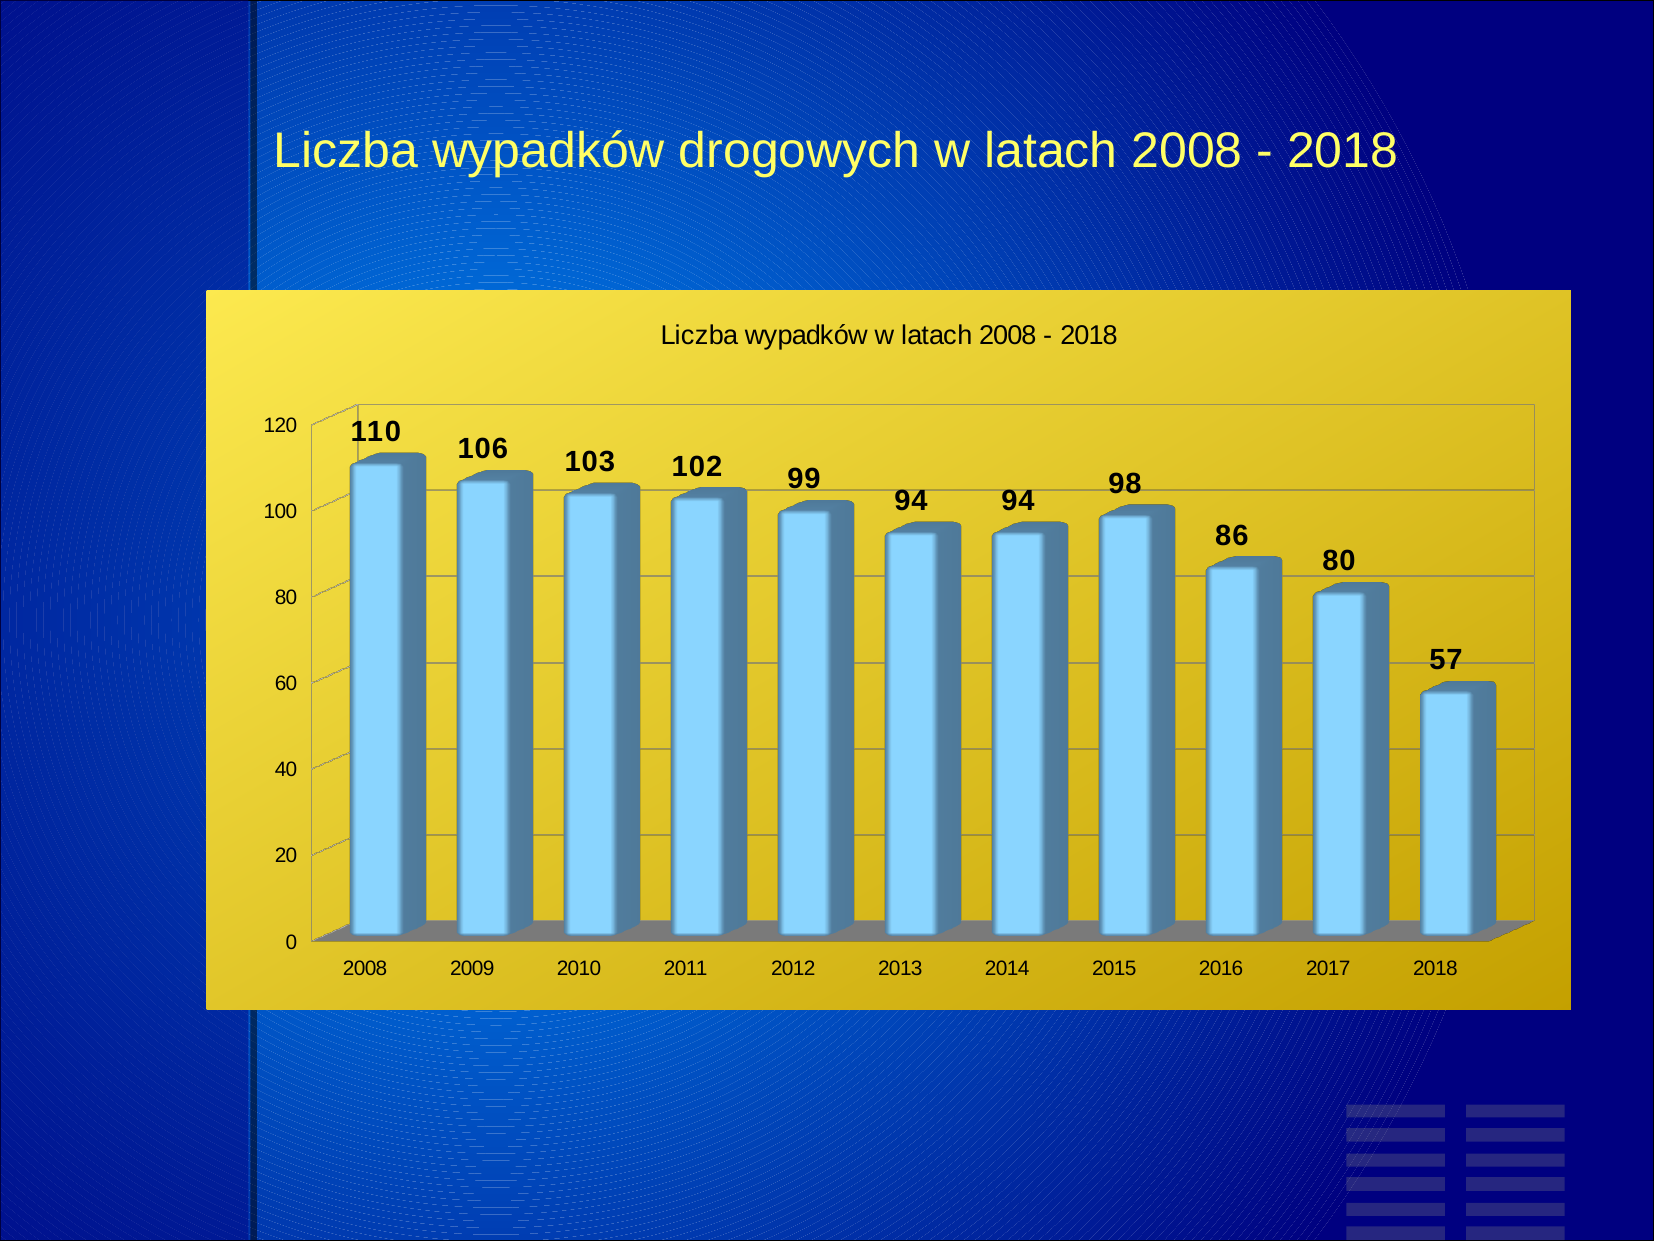

# Liczba wypadków drogowych w latach 2008 - 2018
[unsupported chart]